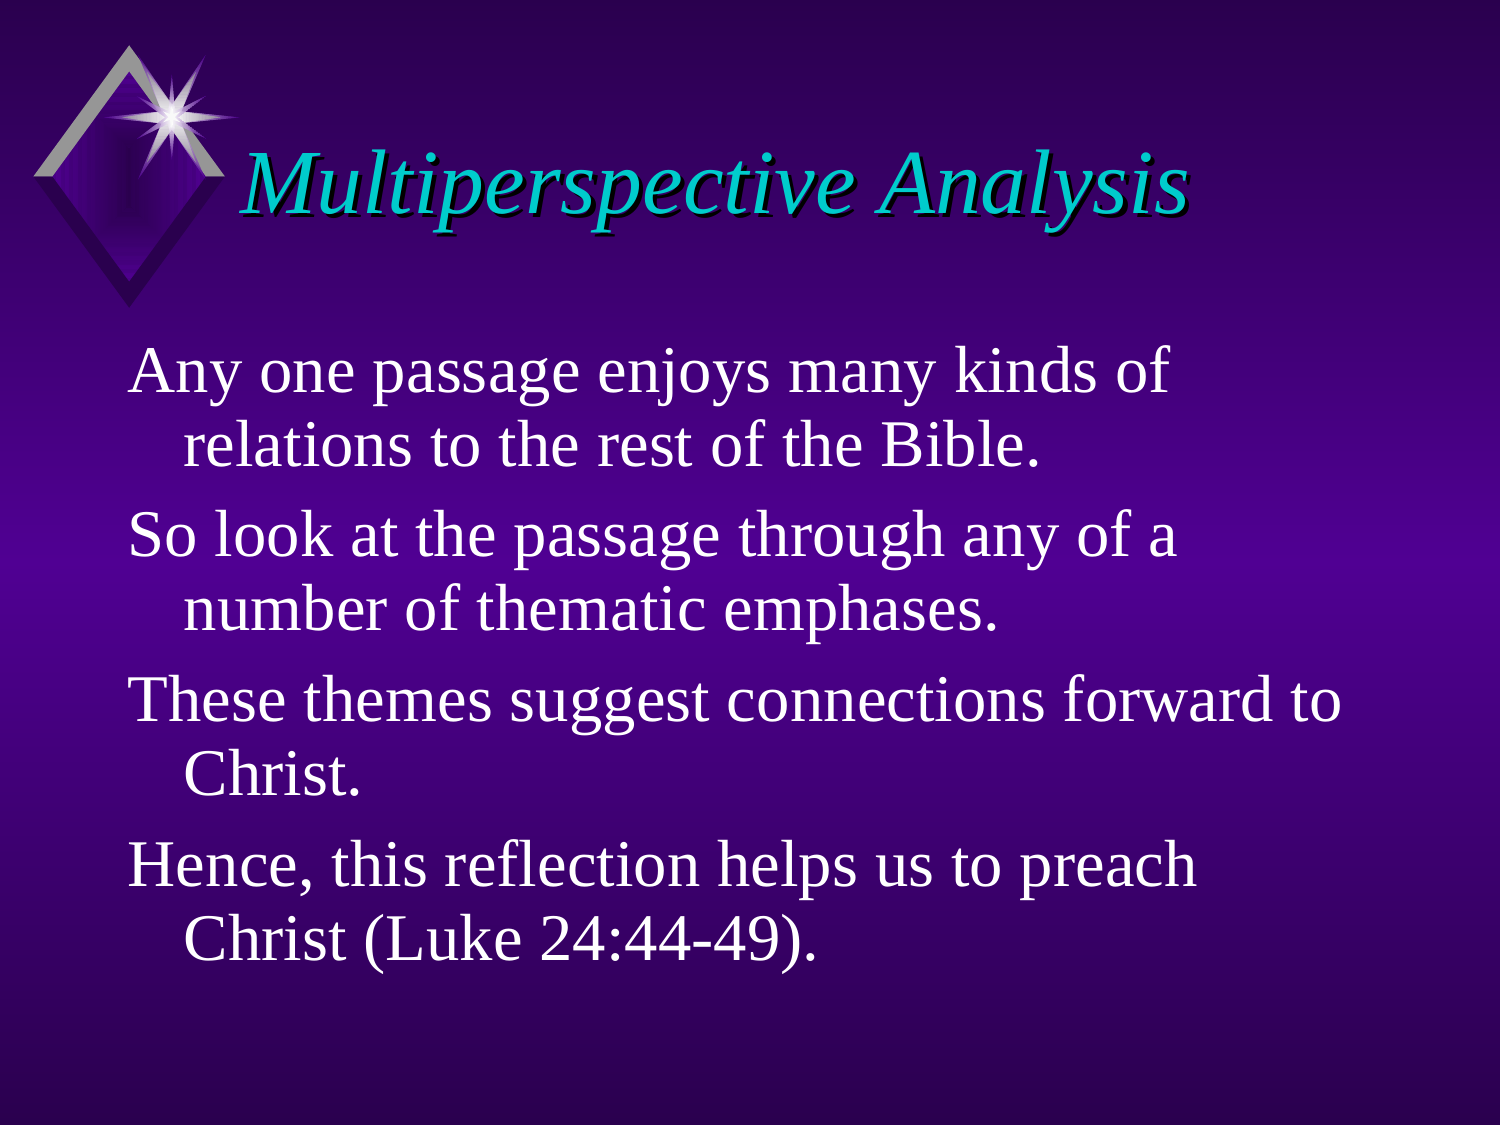

# Multiperspective Analysis
Any one passage enjoys many kinds of relations to the rest of the Bible.
So look at the passage through any of a number of thematic emphases.
These themes suggest connections forward to Christ.
Hence, this reflection helps us to preach Christ (Luke 24:44-49).